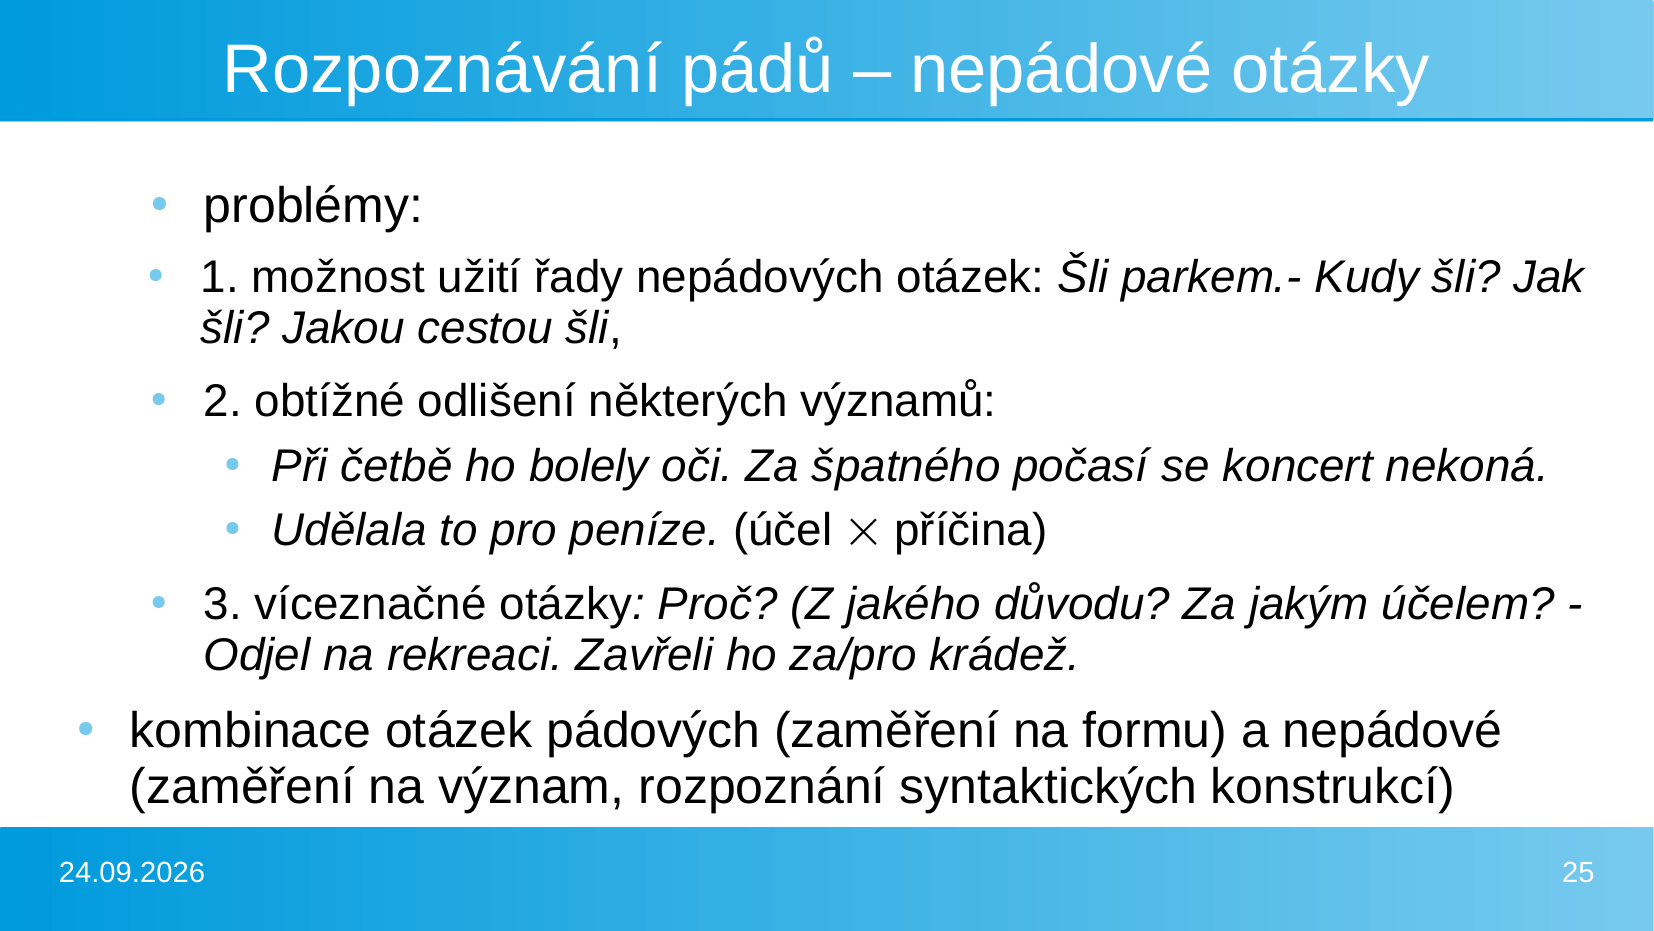

# Rozpoznávání pádů – nepádové otázky
problémy:
1. možnost užití řady nepádových otázek: Šli parkem.- Kudy šli? Jak šli? Jakou cestou šli,
2. obtížné odlišení některých významů:
Při četbě ho bolely oči. Za špatného počasí se koncert nekoná.
Udělala to pro peníze. (účel  příčina)
3. víceznačné otázky: Proč? (Z jakého důvodu? Za jakým účelem? - Odjel na rekreaci. Zavřeli ho za/pro krádež.
kombinace otázek pádových (zaměření na formu) a nepádové (zaměření na význam, rozpoznání syntaktických konstrukcí)
25